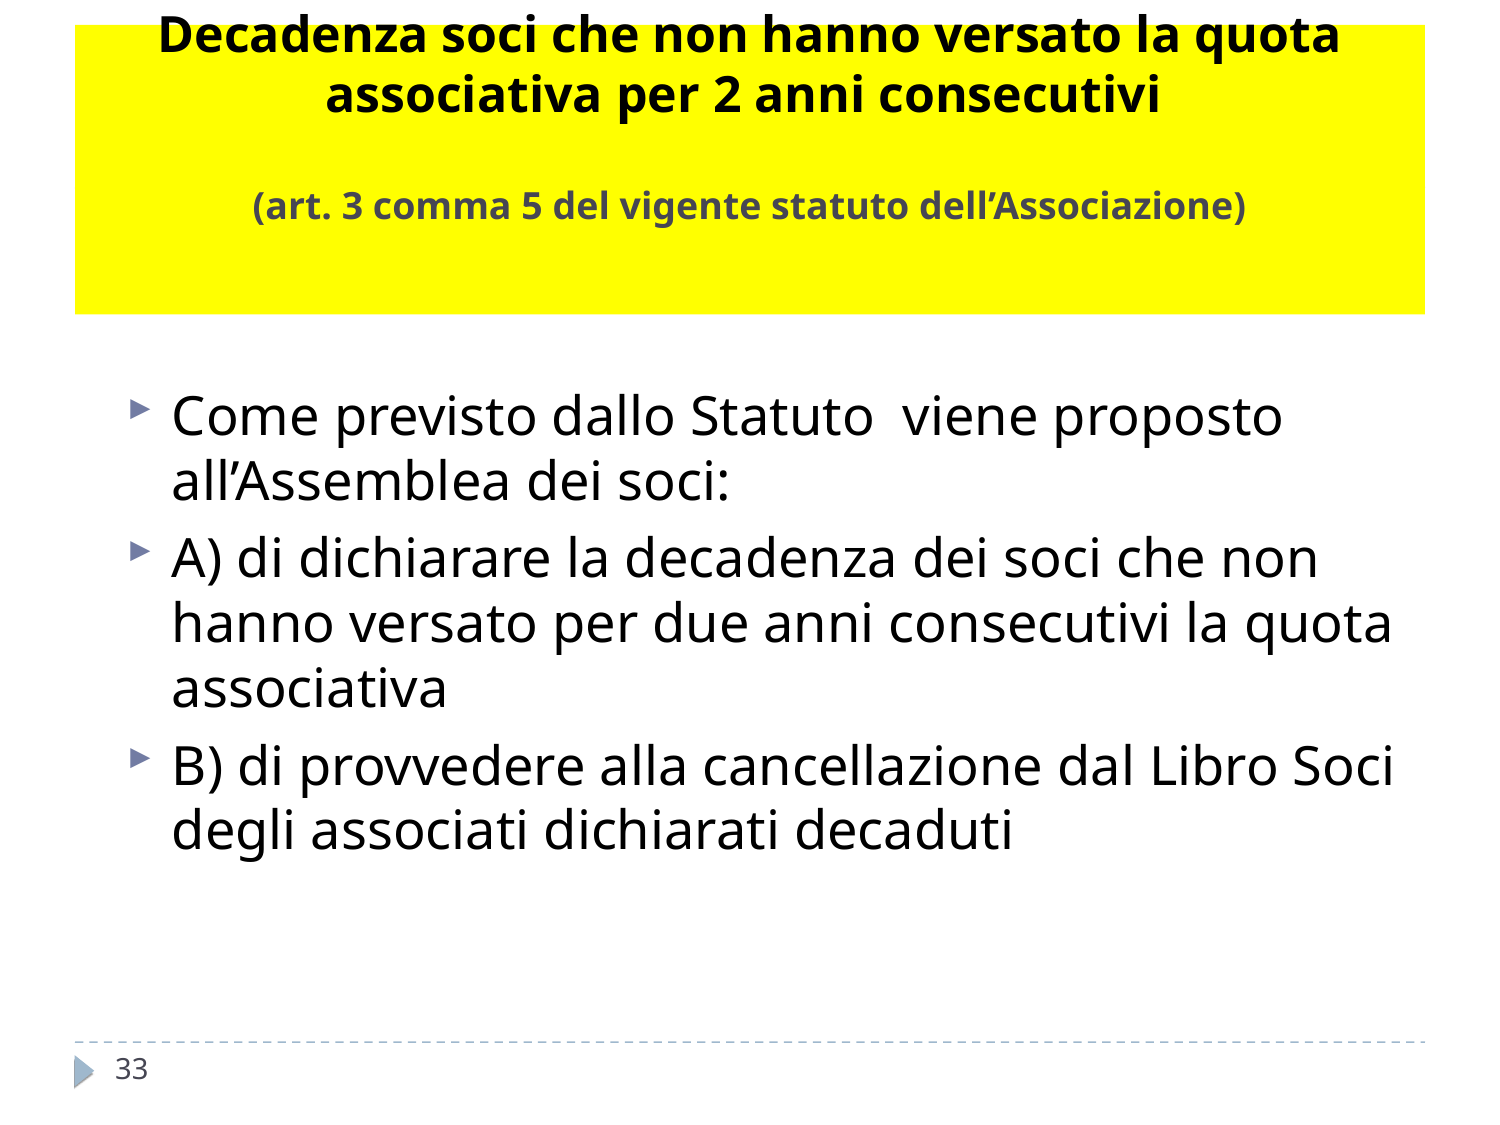

# Decadenza soci che non hanno versato la quota associativa per 2 anni consecutivi (art. 3 comma 5 del vigente statuto dell’Associazione)
Come previsto dallo Statuto viene proposto all’Assemblea dei soci:
A) di dichiarare la decadenza dei soci che non hanno versato per due anni consecutivi la quota associativa
B) di provvedere alla cancellazione dal Libro Soci degli associati dichiarati decaduti